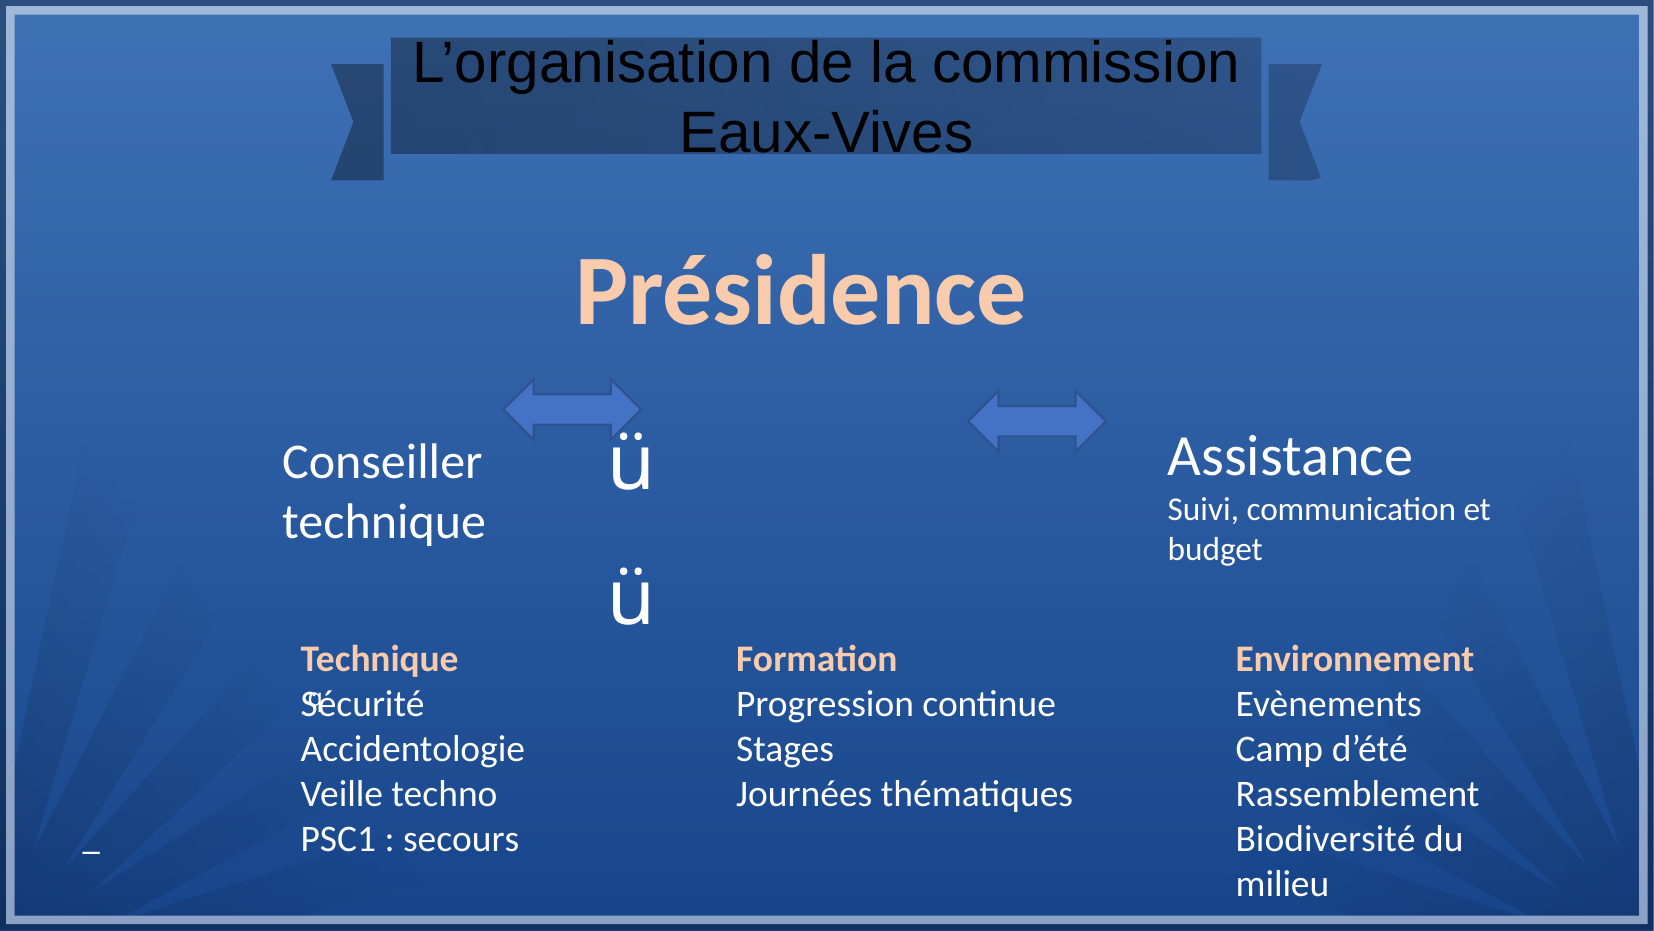

# L’organisation de la commission Eaux-Vives
 Présidence
Assistance
Suivi, communication et budget
Conseiller technique
Technique
Sécurité
Accidentologie
Veille techno
PSC1 : secours
Formation
Progression continue
Stages
Journées thématiques
Environnement
Evènements
Camp d’été
Rassemblement
Biodiversité du milieu